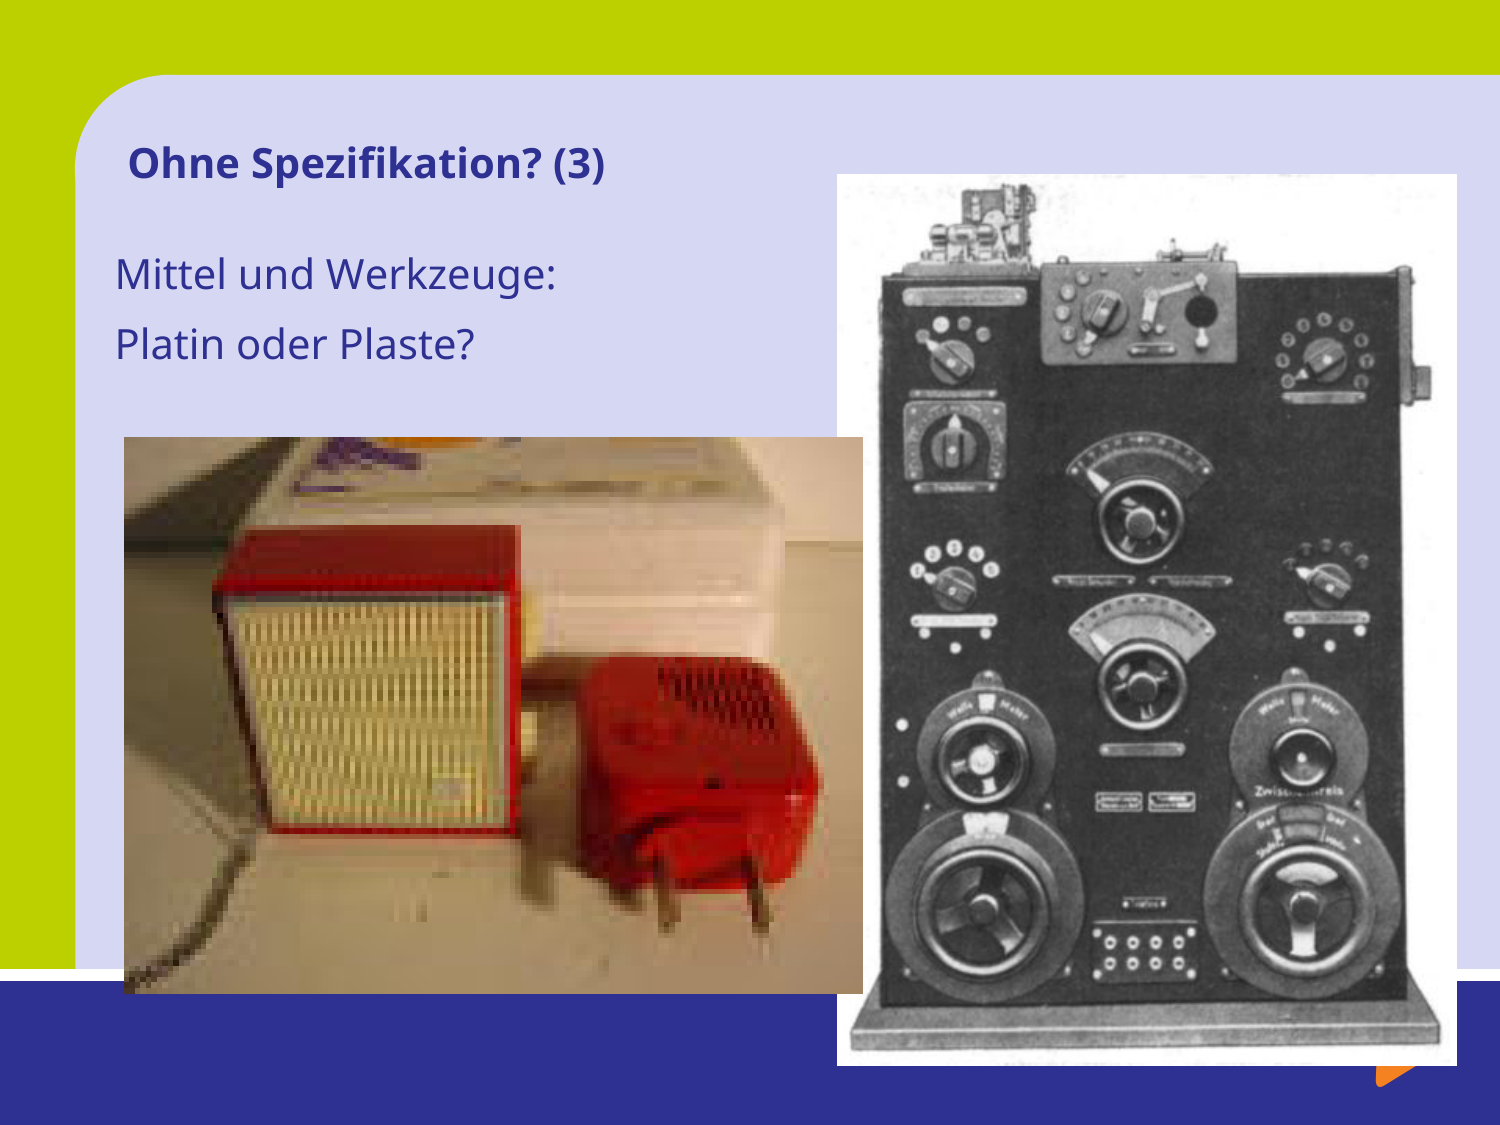

# Ohne Spezifikation? (3)
Mittel und Werkzeuge:
Platin oder Plaste?